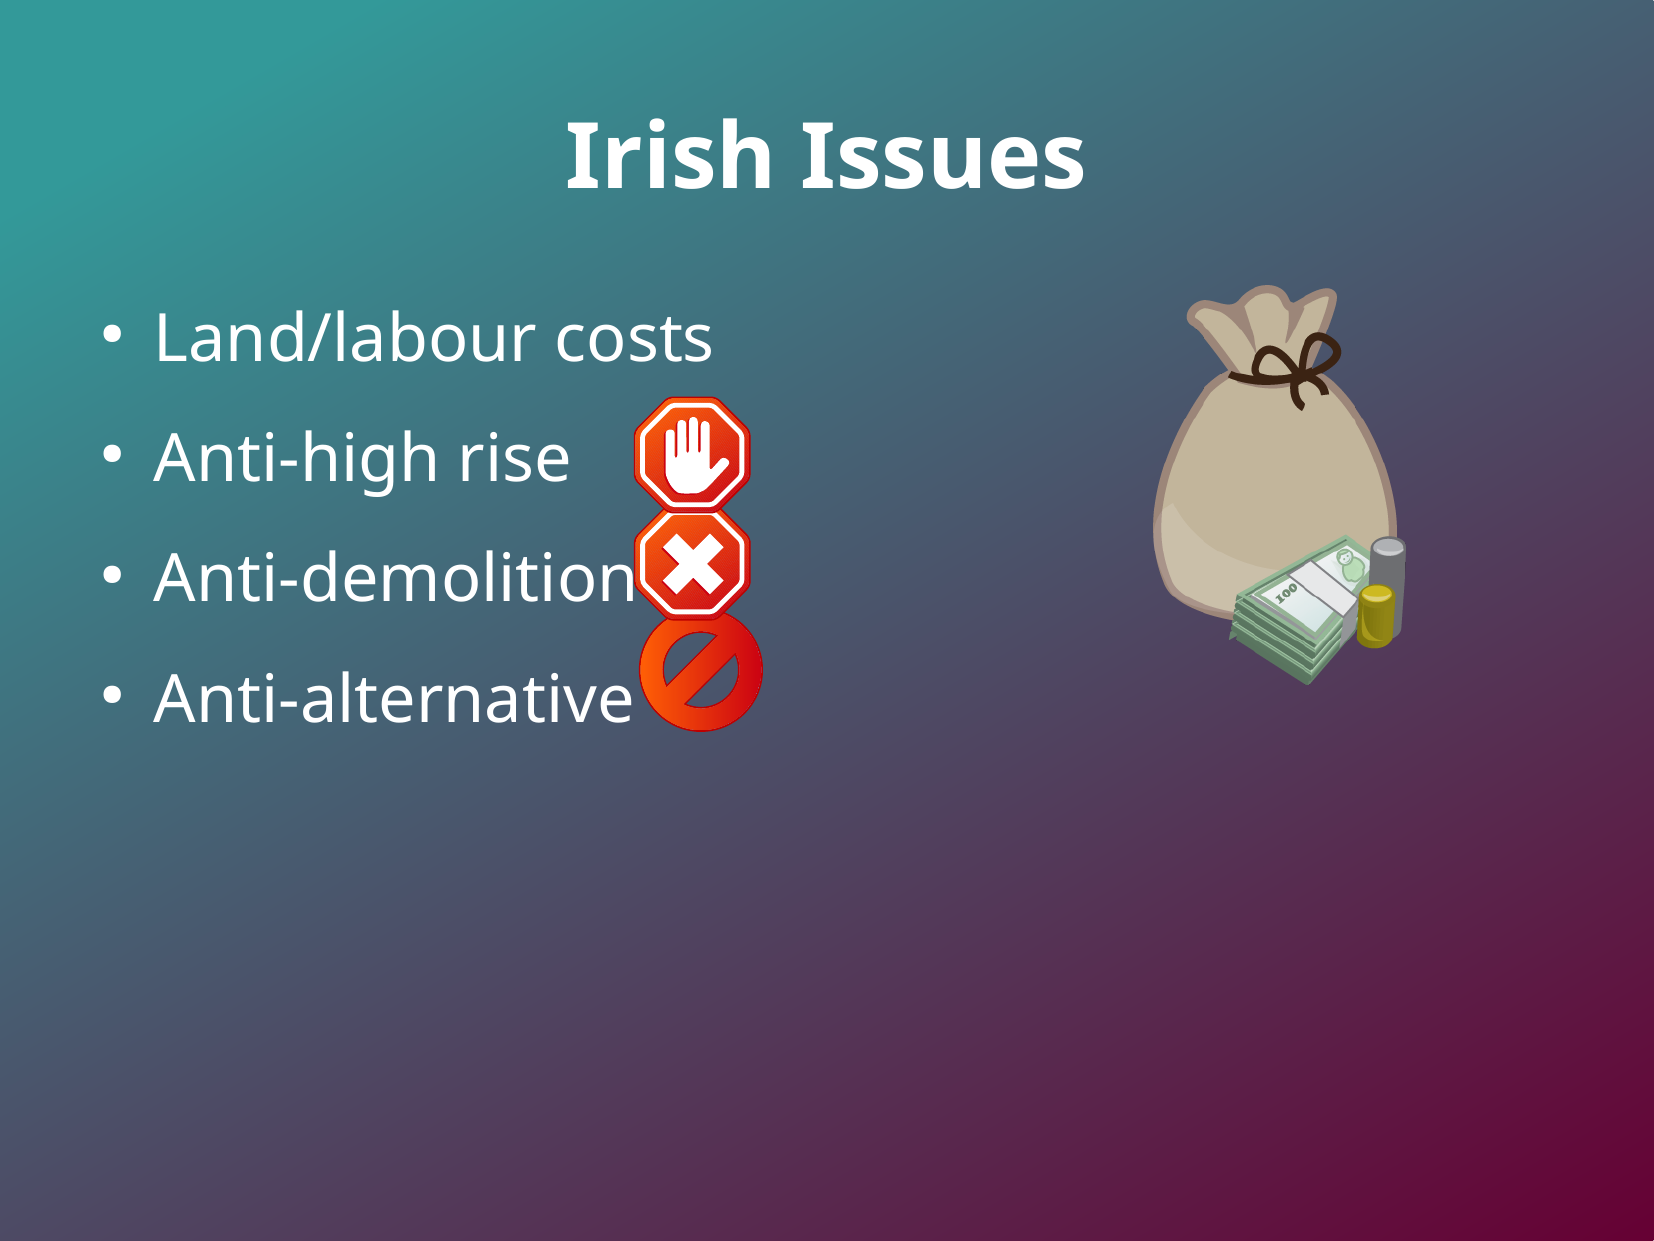

# Irish Issues
Land/labour costs
Anti-high rise
Anti-demolition
Anti-alternative